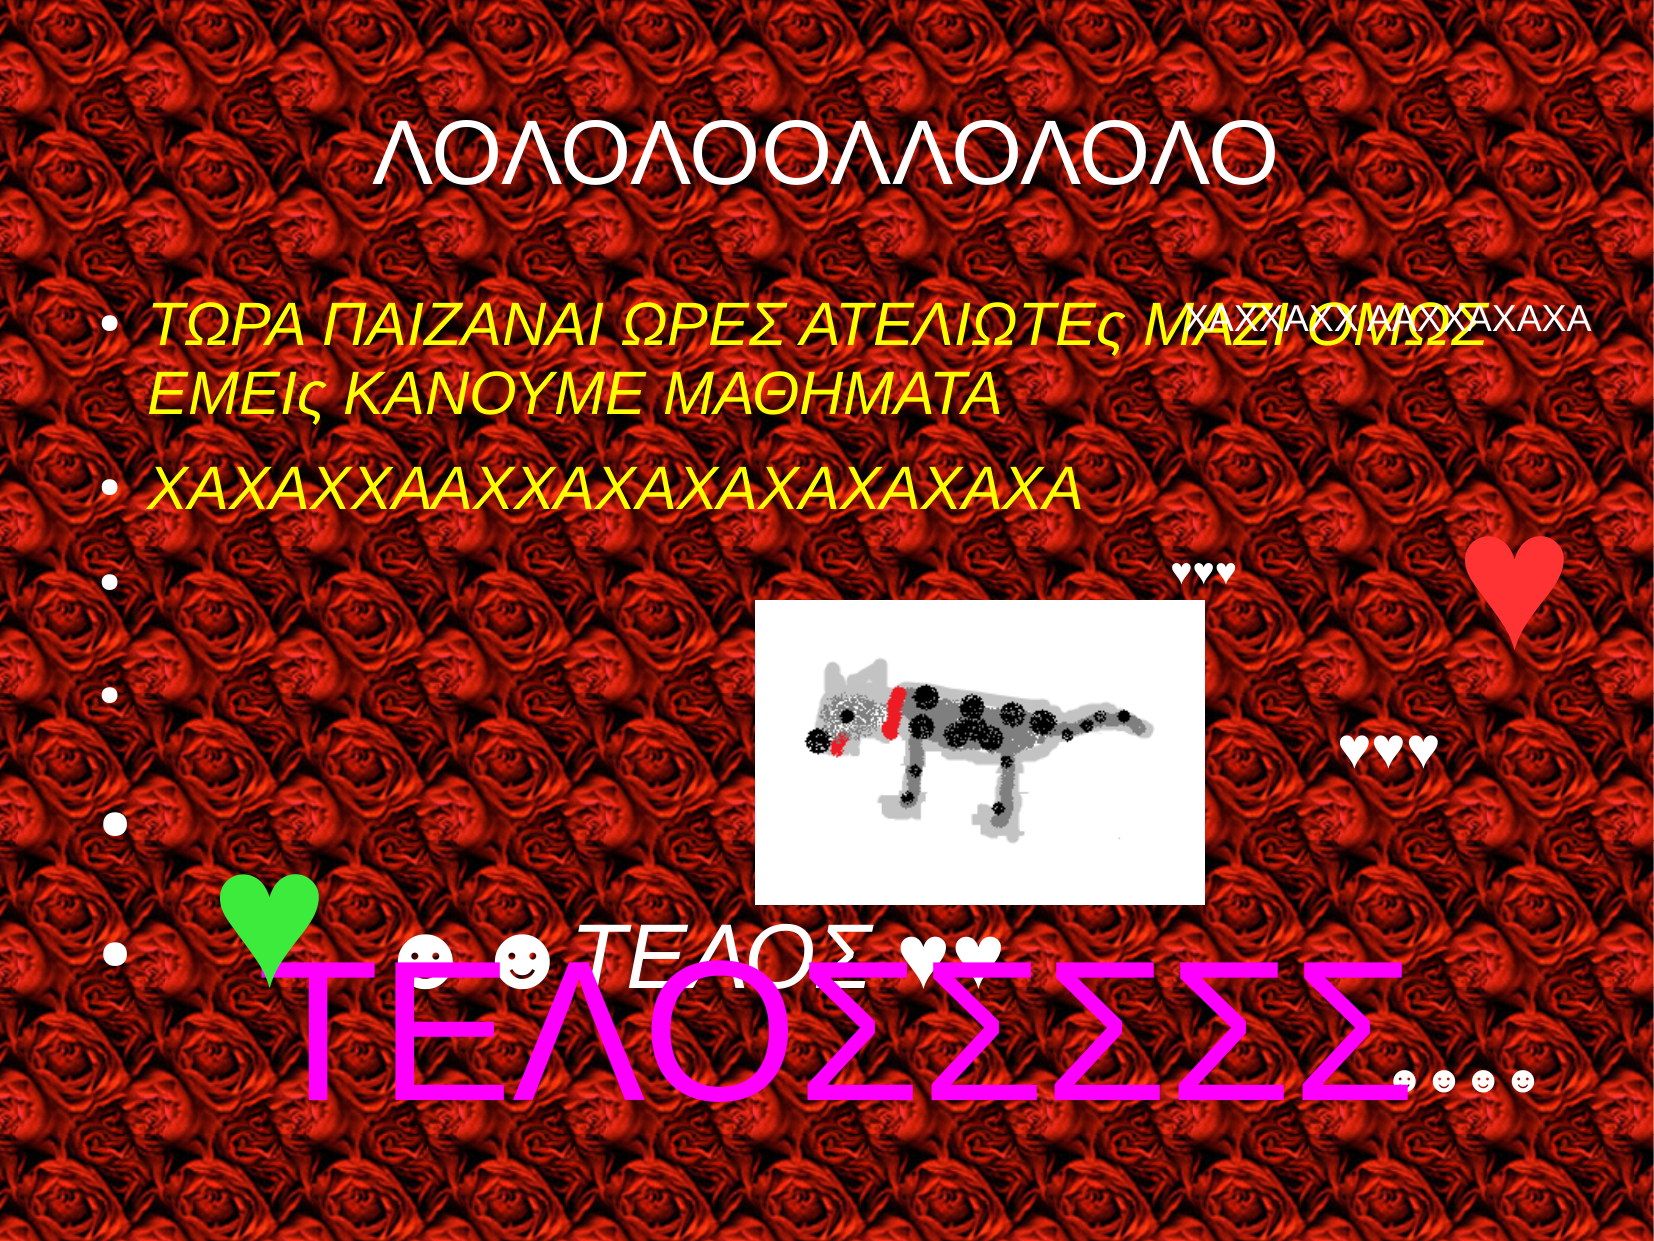

# ΛΟΛΟΛΟΟΛΛΟΛΟΛΟ
ΤΩΡΑ ΠΑΙΖΑΝΑΙ ΩΡΕΣ ΑΤΕΛΙΩΤΕς ΜΑΖΙ ΟΜΩΣ ΕΜΕΙς ΚΑΝΟΥΜΕ ΜΑΘΗΜΑΤΑ
ΧΑΧΑΧΧΑΑΧΧΑΧΑΧΑΧΑΧΑΧΑΧΑ
 ☻☻ΤΕΛΟΣ ♥♥
ΧΑΧΧΑΧΧ ΑΑΧΧΑΧΑΧΑ
♥
♥♥♥
♥♥♥
♥
ΤΕΛΟΣΣΣΣΣ
☻☻☻☻